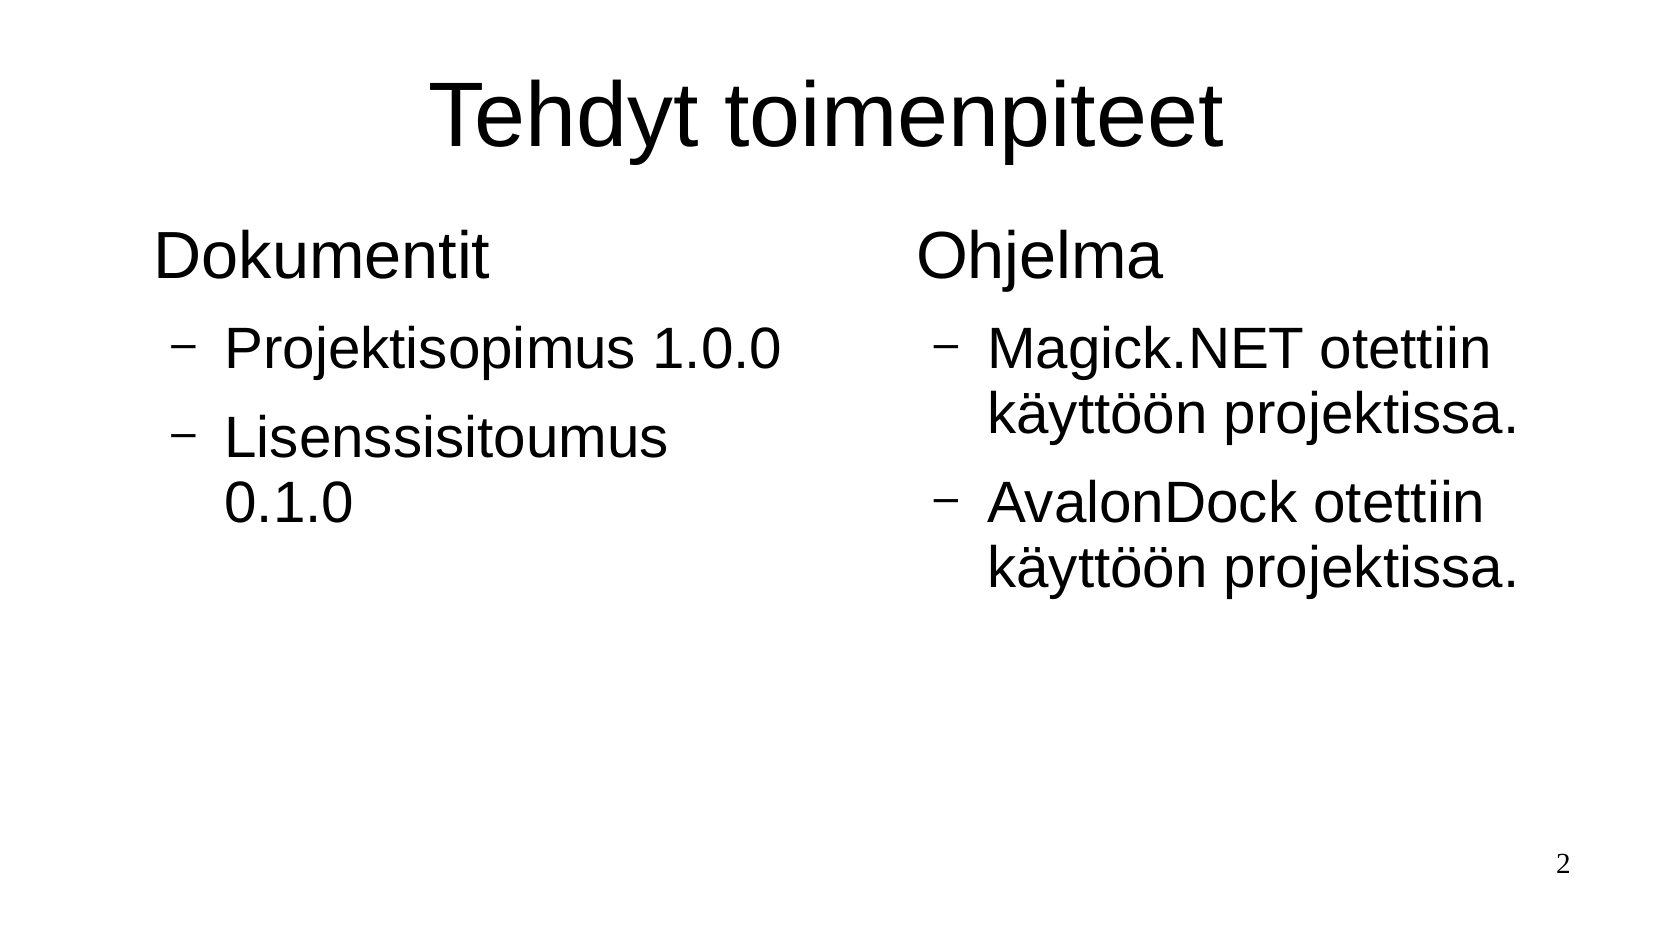

# Tehdyt toimenpiteet
Dokumentit
Projektisopimus 1.0.0
Lisenssisitoumus 0.1.0
Ohjelma
Magick.NET otettiin käyttöön projektissa.
AvalonDock otettiin käyttöön projektissa.
2